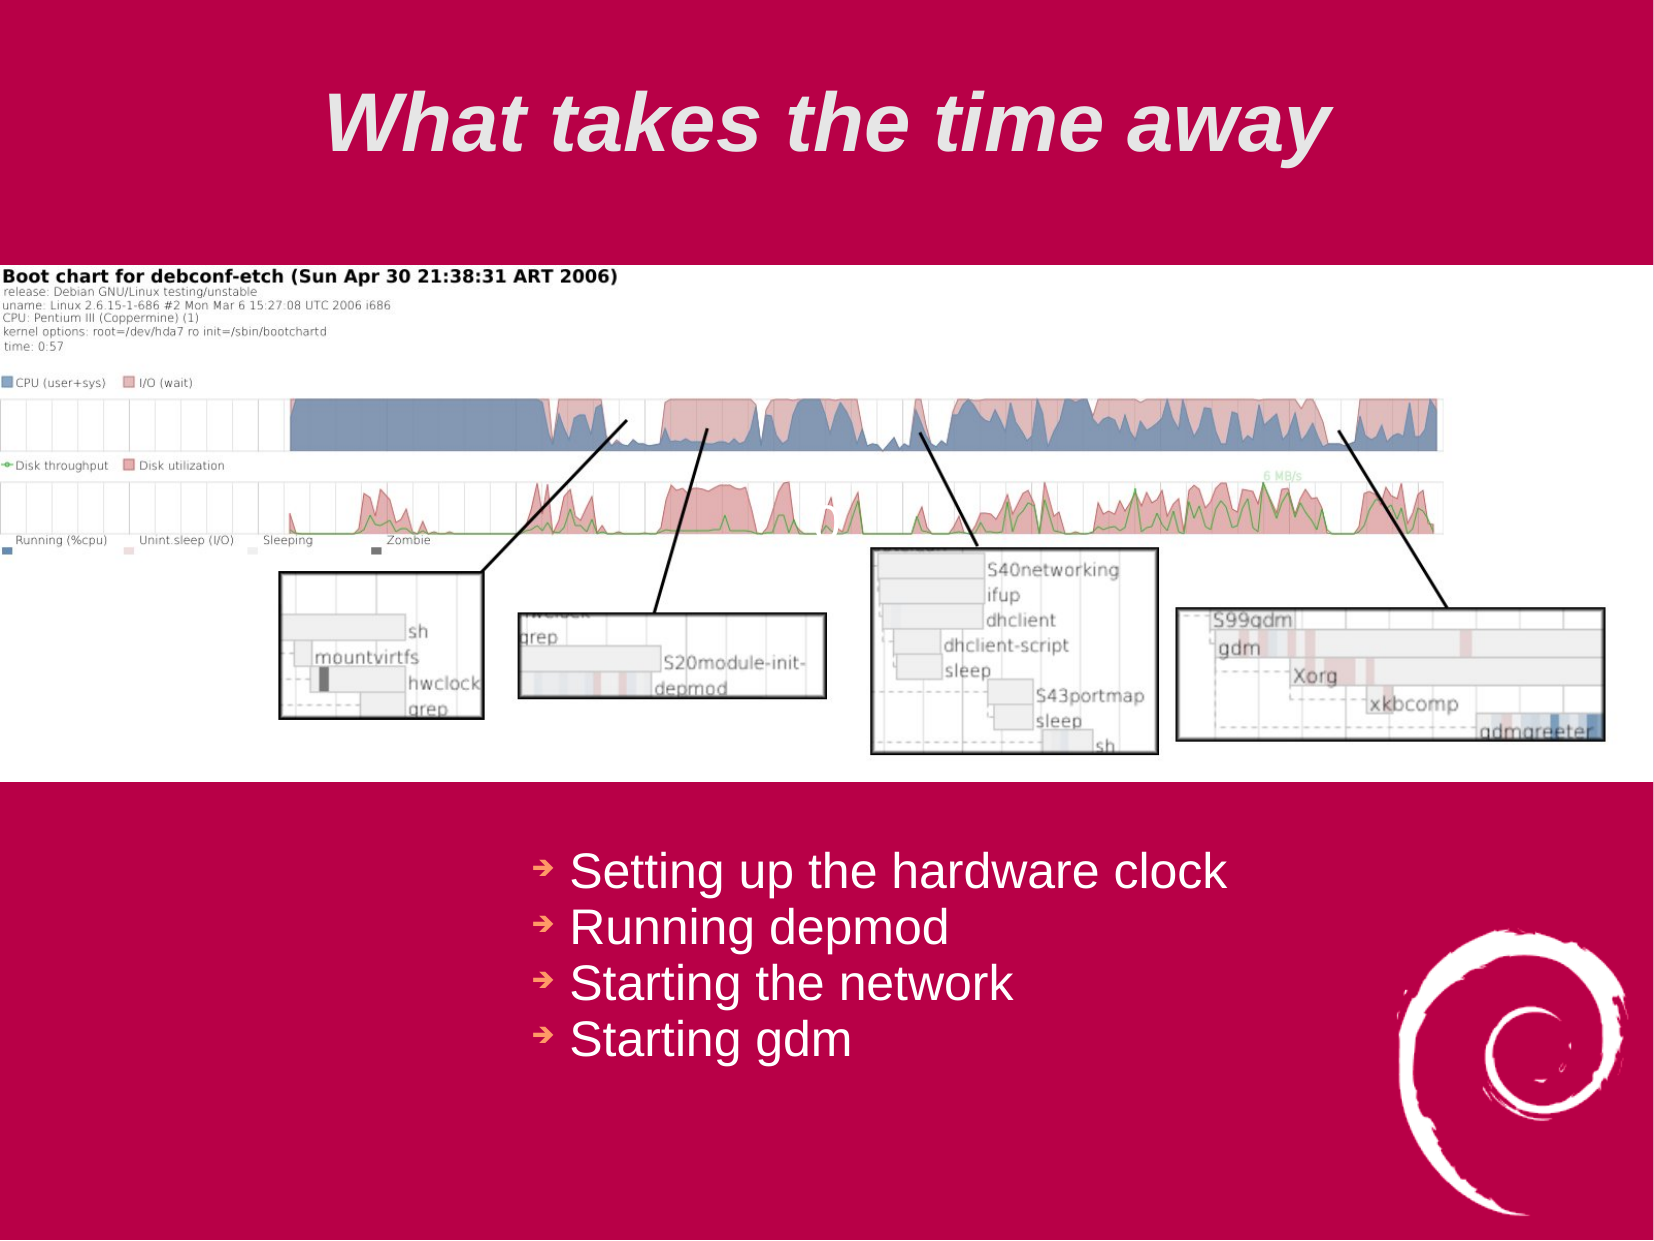

# What takes the time away
0
 Setting up the hardware clock
 Running depmod
 Starting the network
 Starting gdm